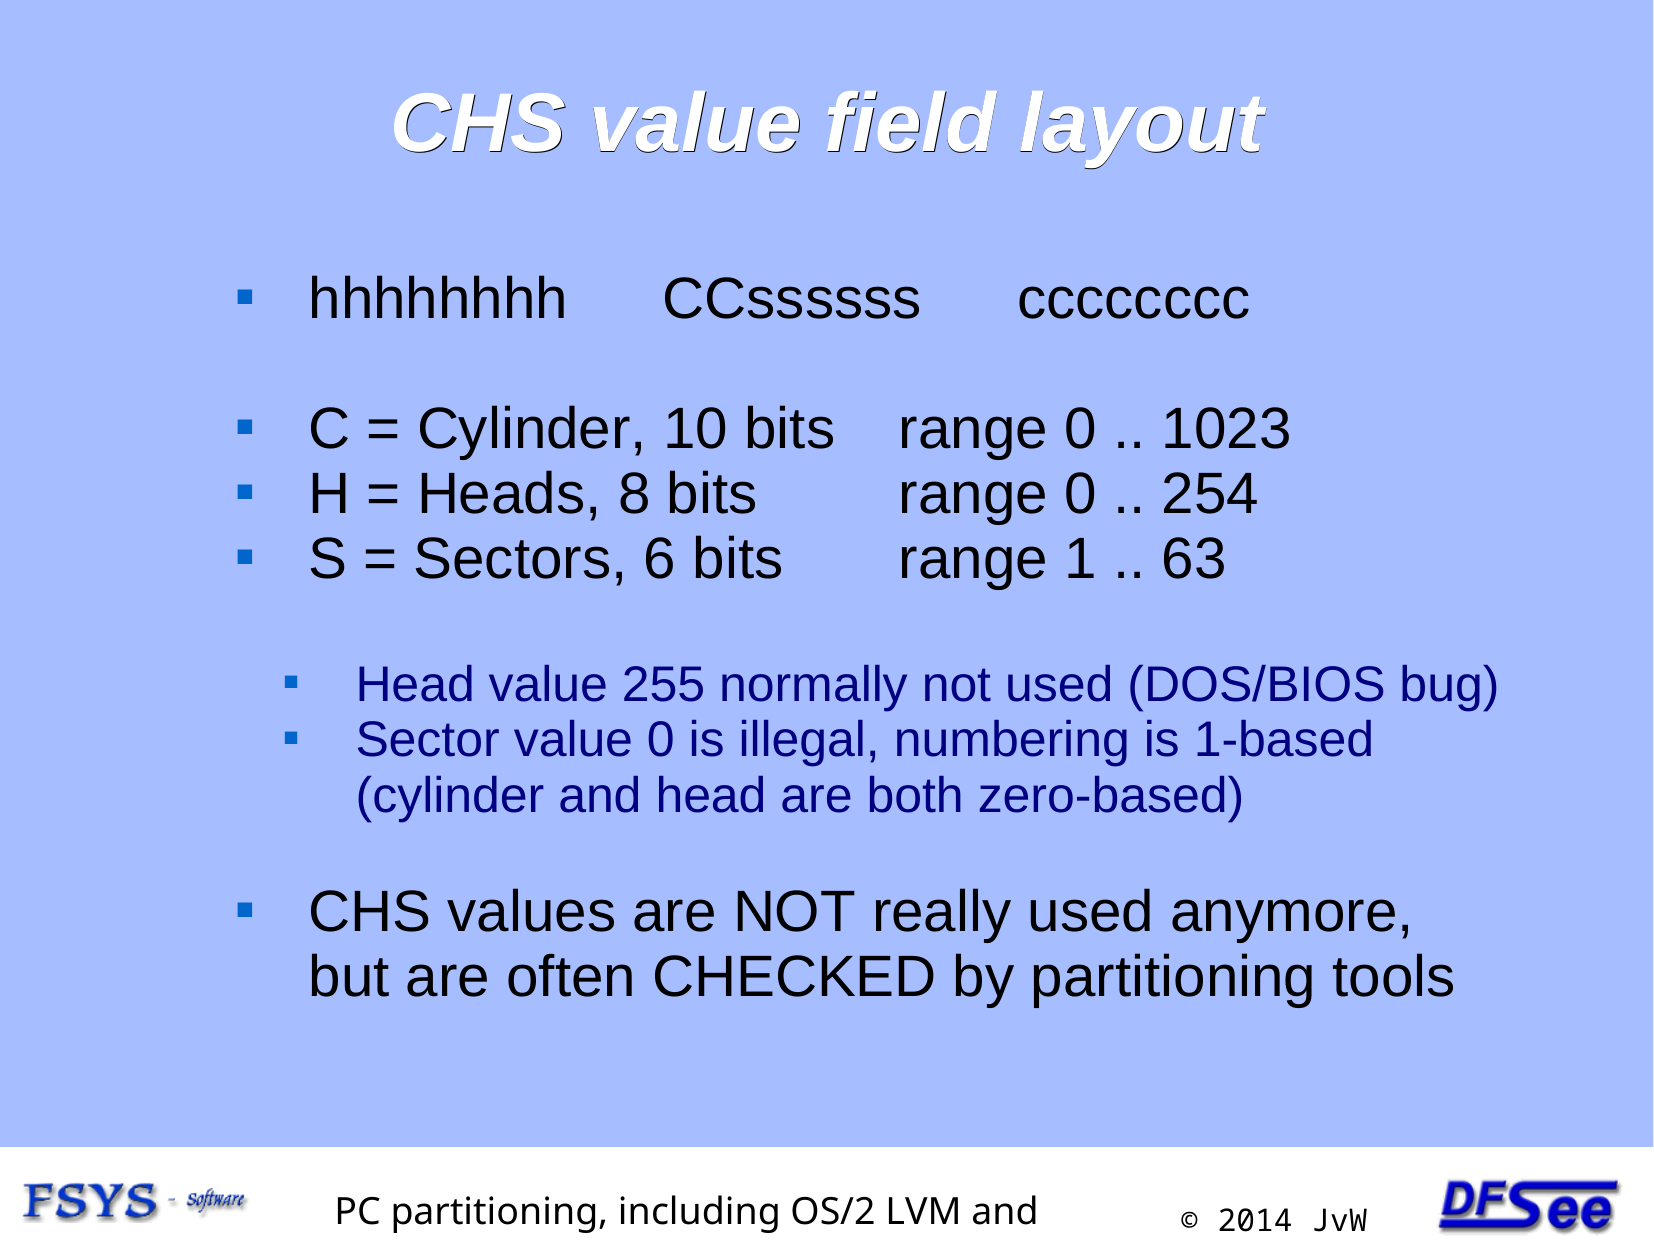

# CHS value field layout
hhhhhhhh	CCssssss	cccccccc
C = Cylinder, 10 bits	range 0 .. 1023
H = Heads, 8 bits 		range 0 .. 254
S = Sectors, 6 bits	range 1 .. 63
Head value 255 normally not used (DOS/BIOS bug)
Sector value 0 is illegal, numbering is 1-based
(cylinder and head are both zero-based)
CHS values are NOT really used anymore,
but are often CHECKED by partitioning tools